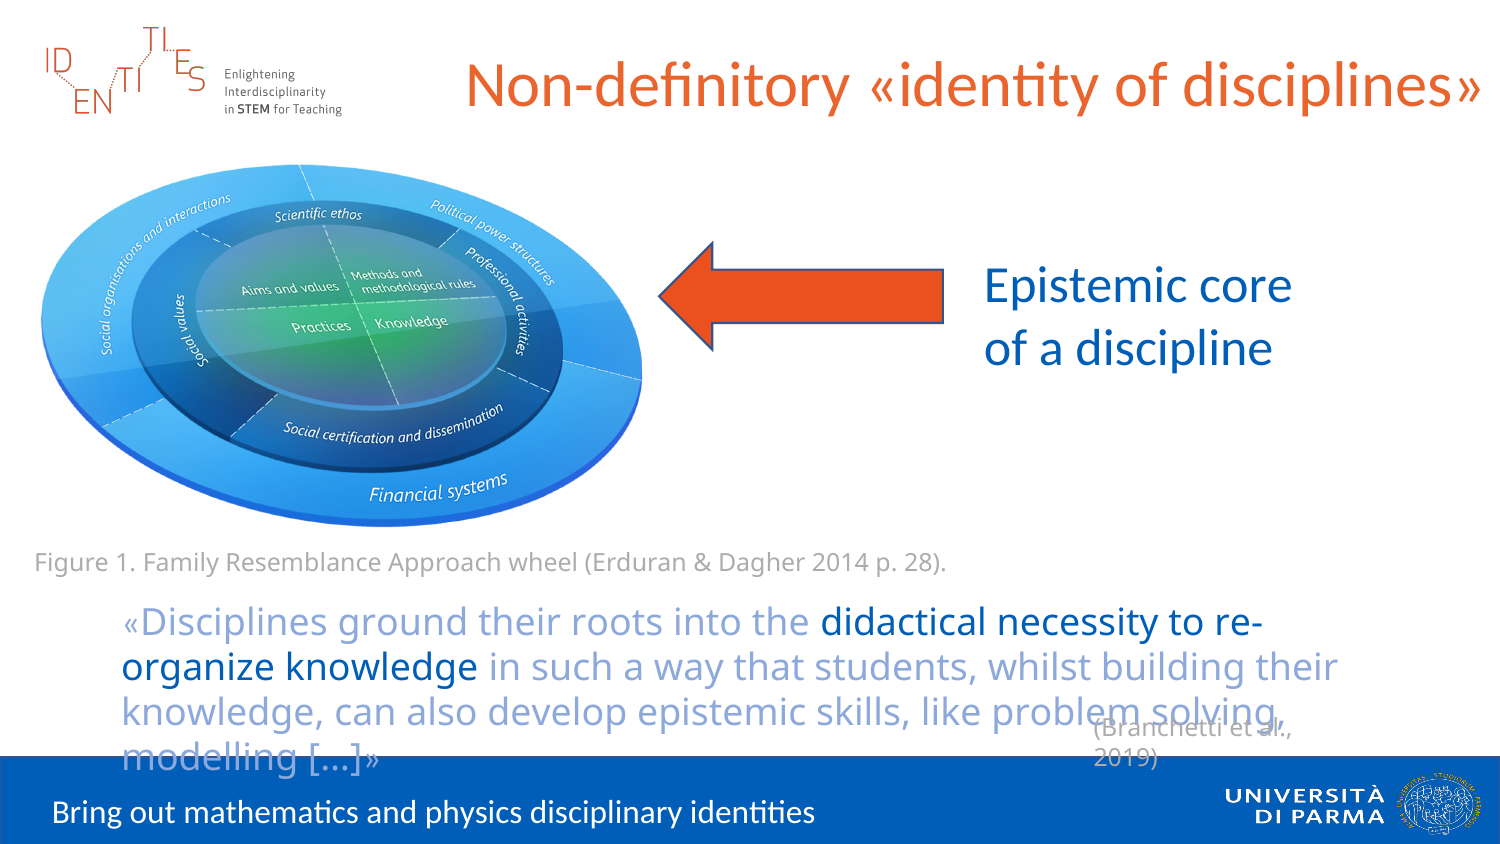

Non-definitory «identity of disciplines»
Epistemic core of a discipline
Figure 1. Family Resemblance Approach wheel (Erduran & Dagher 2014 p. 28).
«Disciplines ground their roots into the didactical necessity to re-organize knowledge in such a way that students, whilst building their knowledge, can also develop epistemic skills, like problem solving, modelling […]»
(Branchetti et al., 2019)
Bring out mathematics and physics disciplinary identities